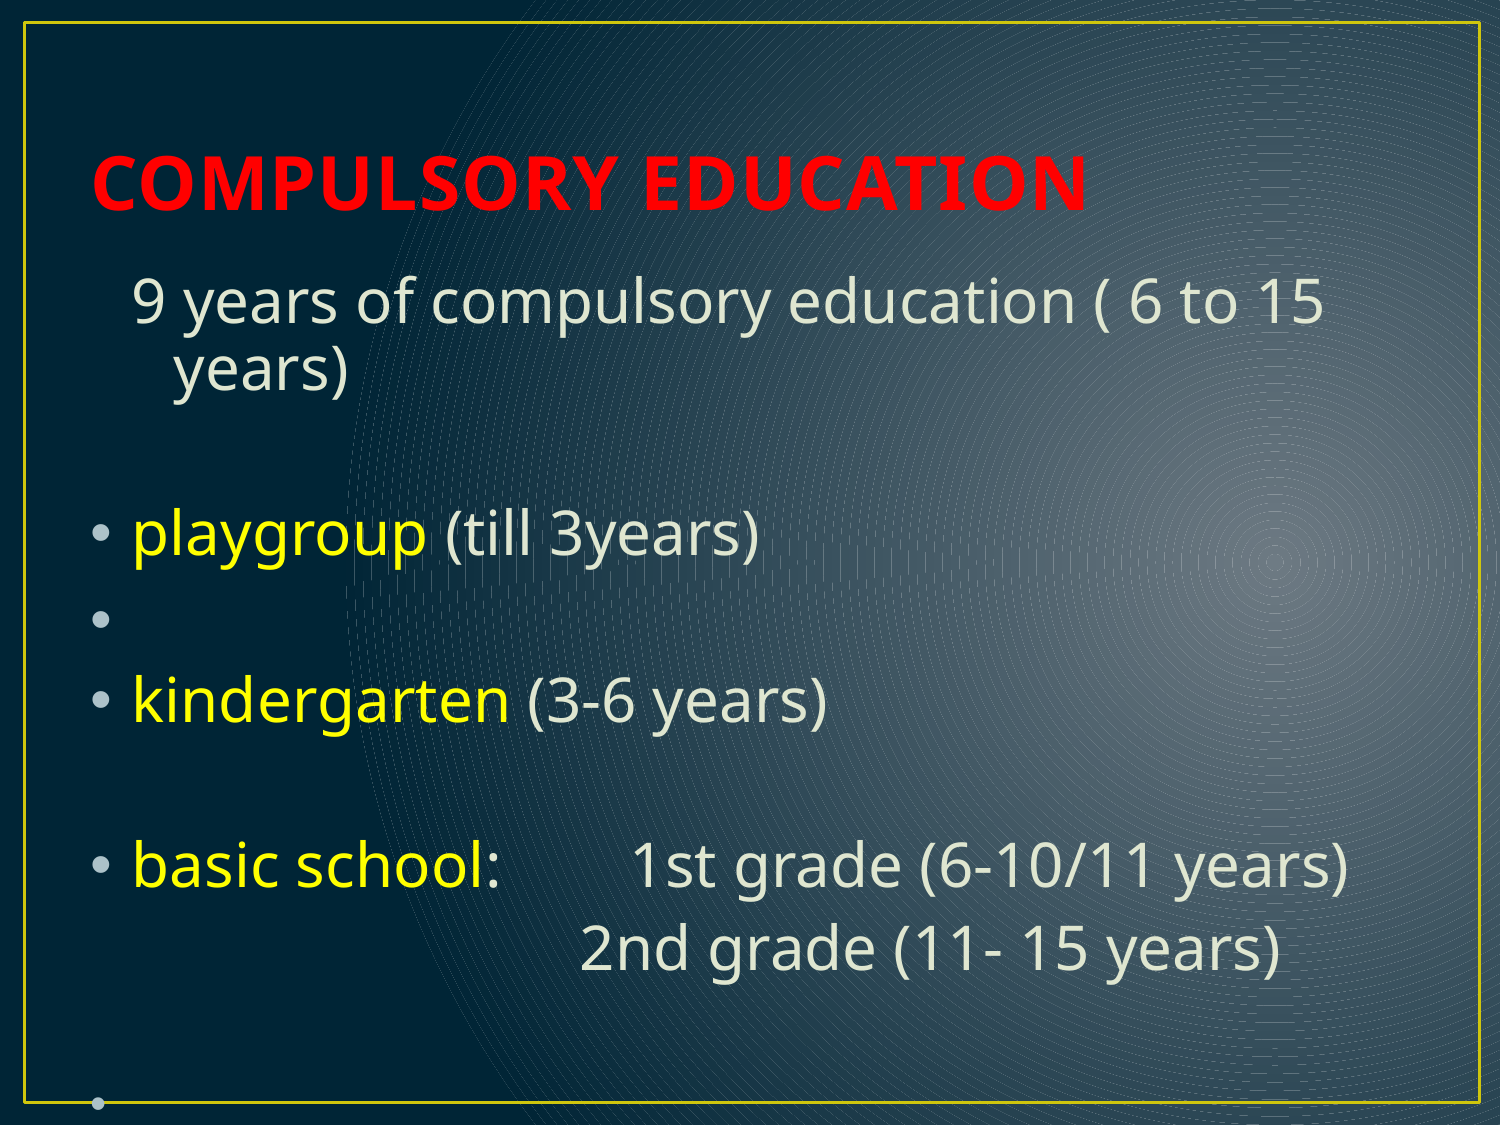

# COMPULSORY EDUCATION
9 years of compulsory education ( 6 to 15 years)
playgroup (till 3years)
kindergarten (3-6 years)
basic school: 1st grade (6-10/11 years)
 2nd grade (11- 15 years)